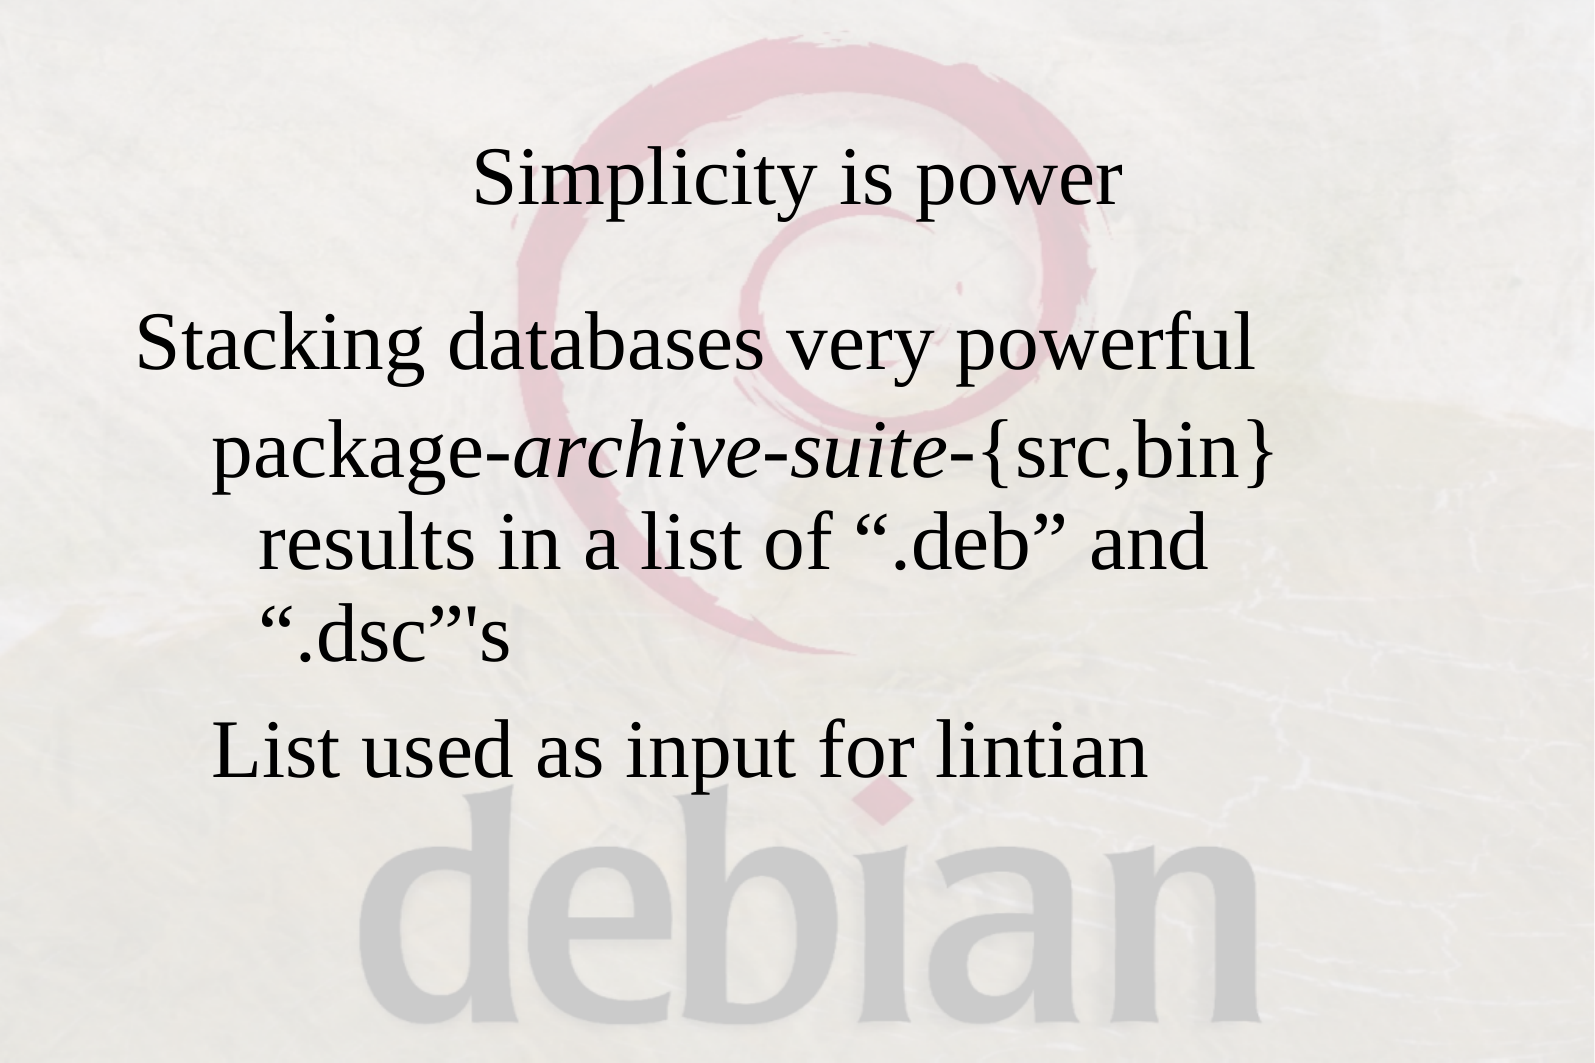

# Simplicity is power
Stacking databases very powerful
package-archive-suite-{src,bin} results in a list of “.deb” and “.dsc”'s
List used as input for lintian